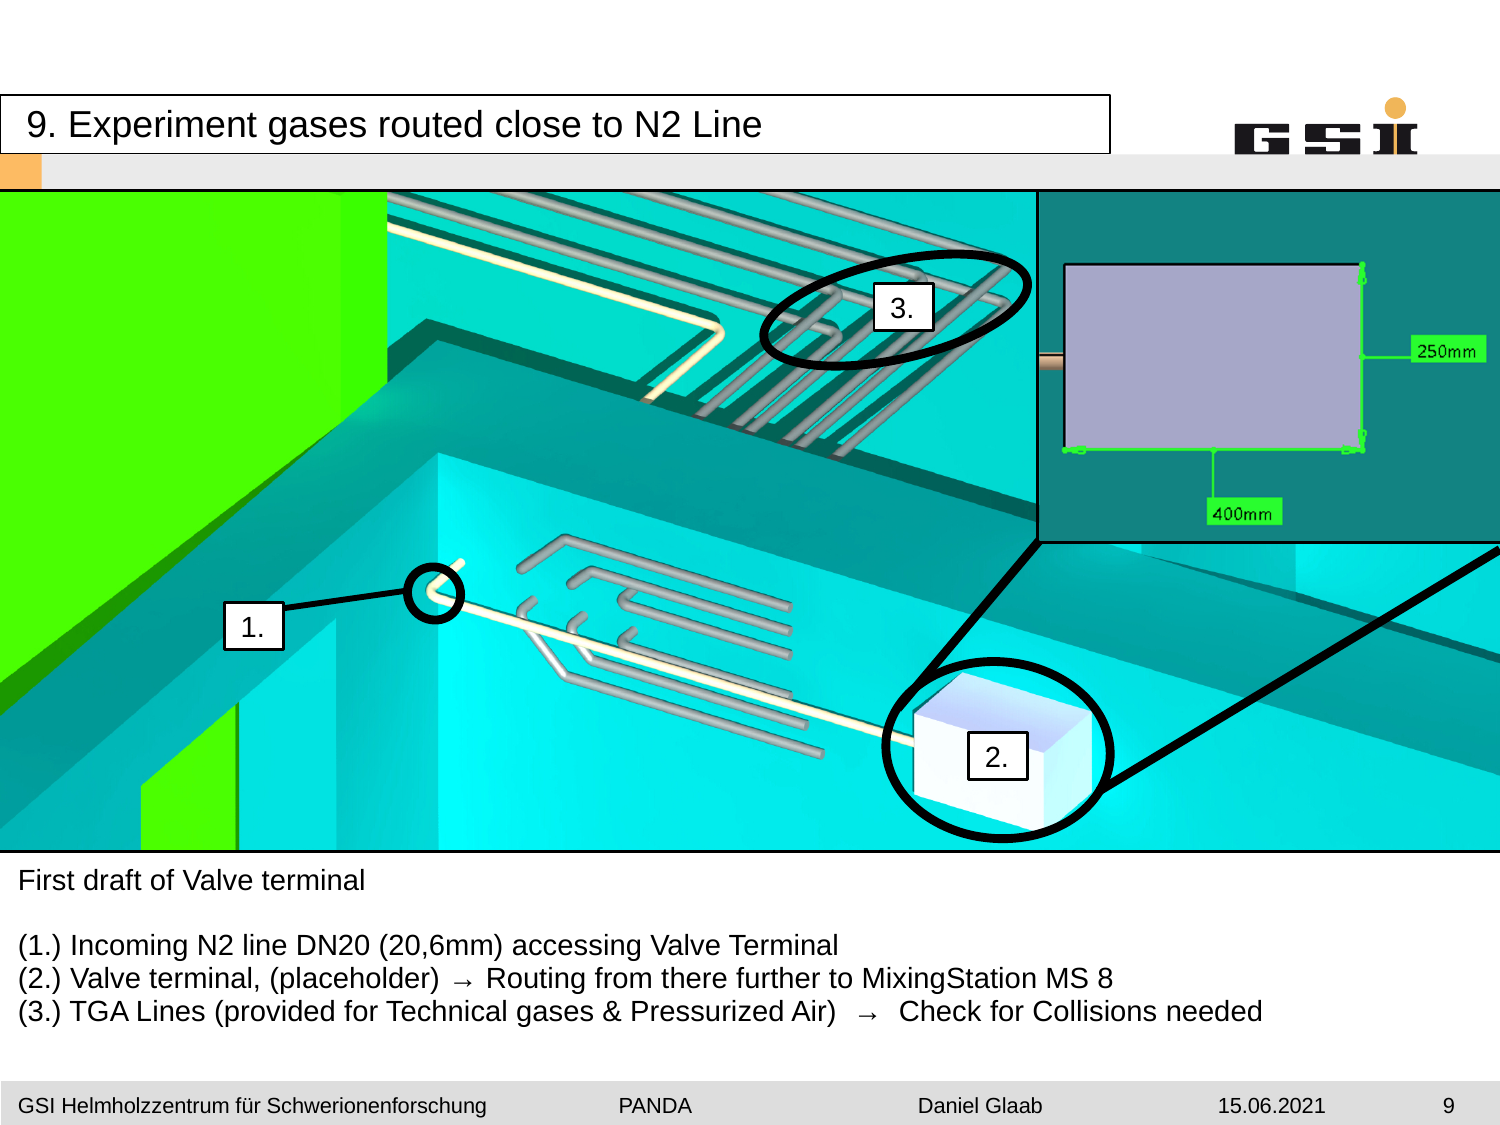

9. Experiment gases routed close to N2 Line
3.
1.
2.
First draft of Valve terminal
(1.) Incoming N2 line DN20 (20,6mm) accessing Valve Terminal
(2.) Valve terminal, (placeholder) → Routing from there further to MixingStation MS 8
(3.) TGA Lines (provided for Technical gases & Pressurized Air) → Check for Collisions needed
GSI Helmholzzentrum für Schwerionenforschung PANDA 		Daniel Glaab 		15.06.2021		9